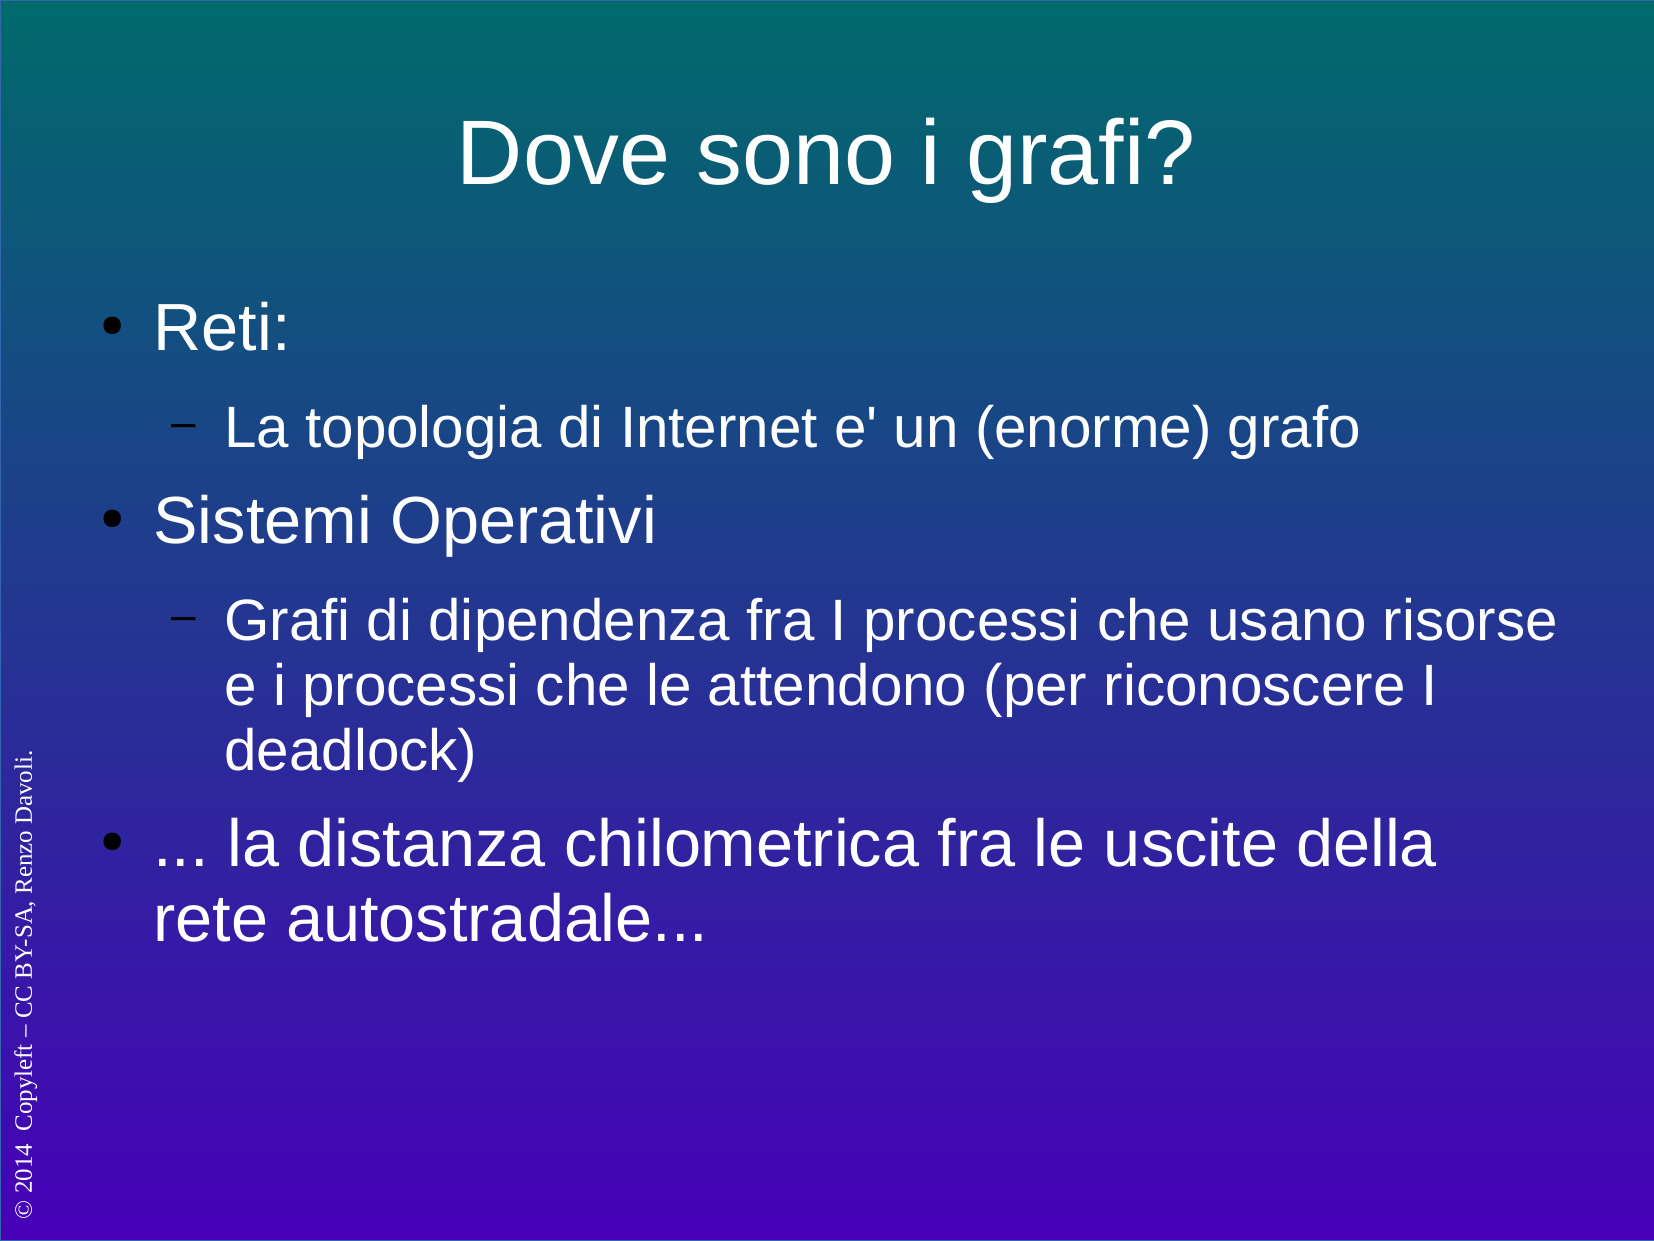

# Dove sono i grafi?
Reti:
La topologia di Internet e' un (enorme) grafo
Sistemi Operativi
Grafi di dipendenza fra I processi che usano risorse e i processi che le attendono (per riconoscere I deadlock)
... la distanza chilometrica fra le uscite della rete autostradale...